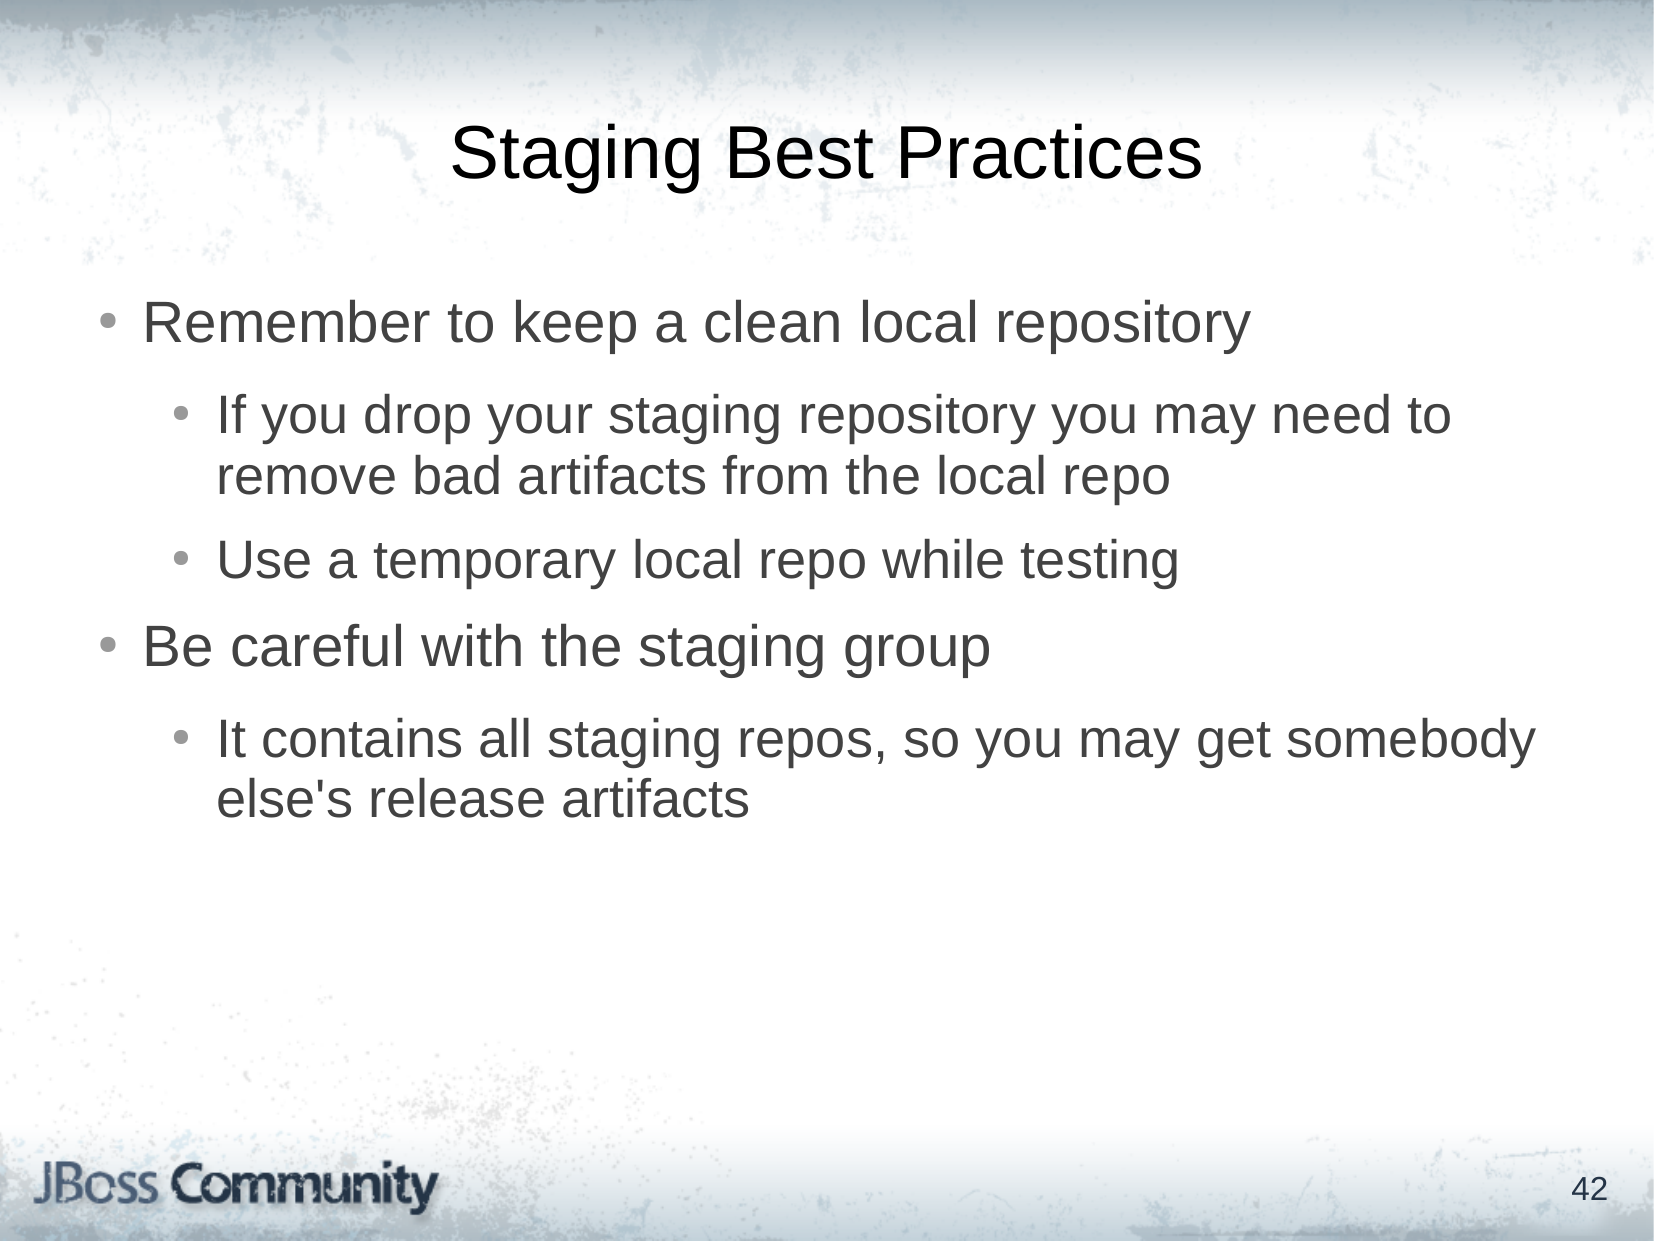

# Staging Best Practices
Remember to keep a clean local repository
If you drop your staging repository you may need to remove bad artifacts from the local repo
Use a temporary local repo while testing
Be careful with the staging group
It contains all staging repos, so you may get somebody else's release artifacts